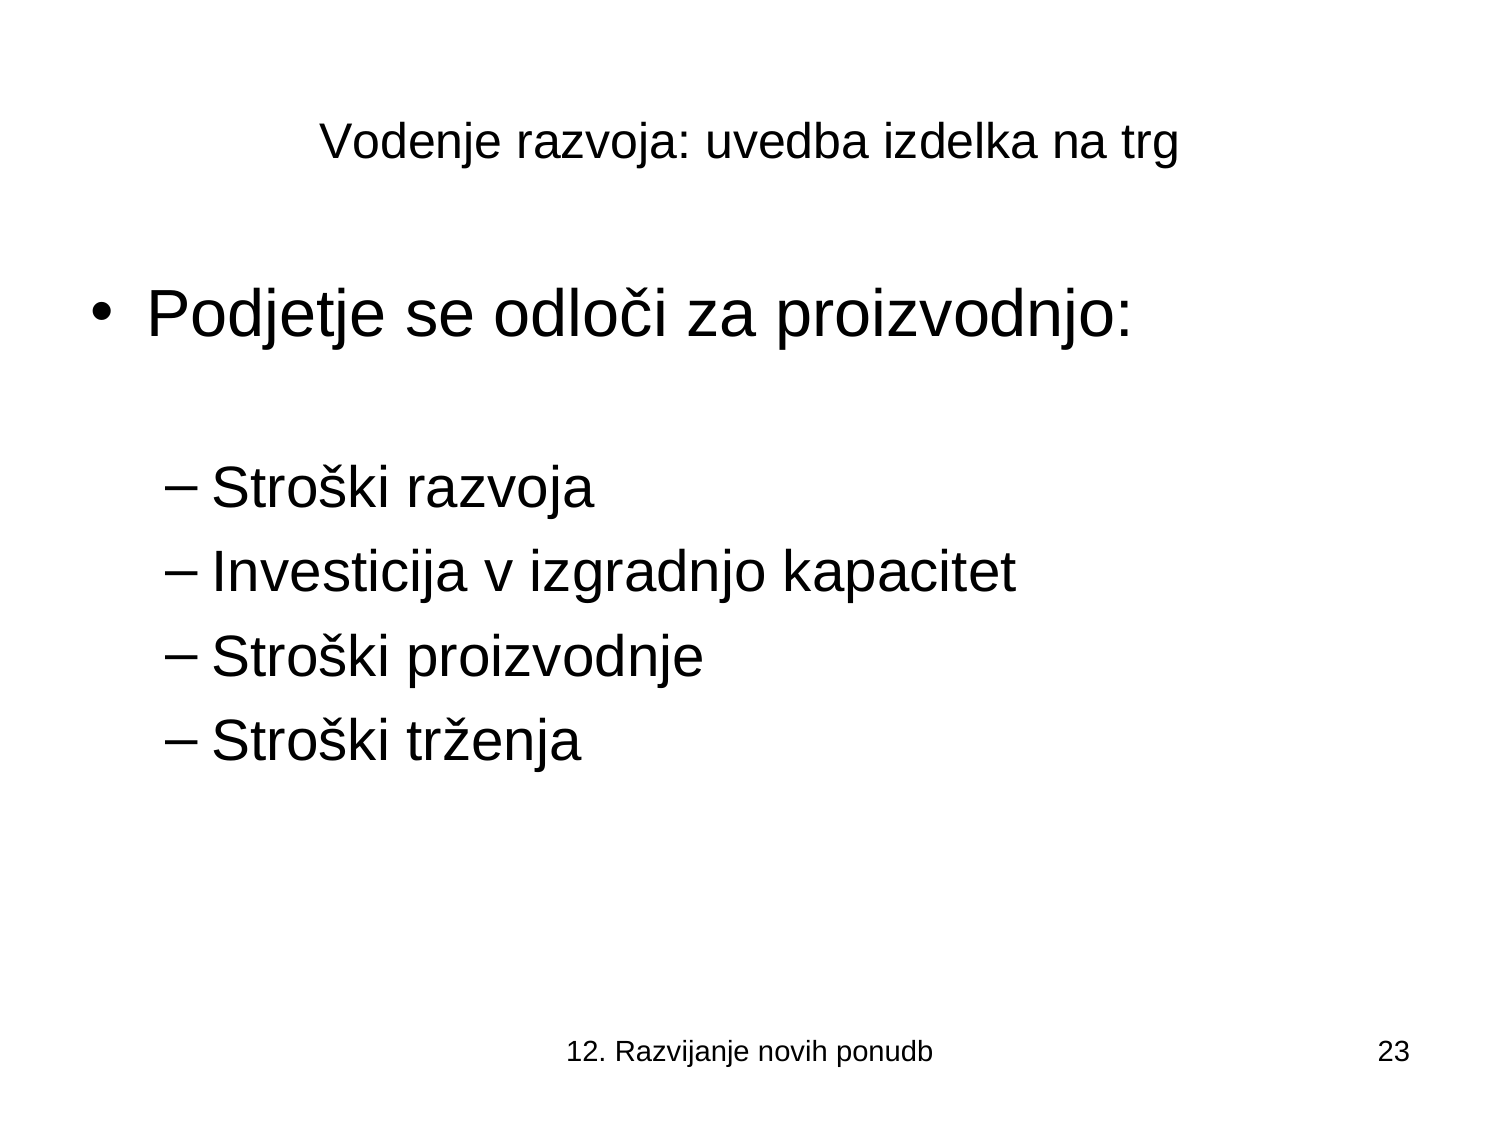

# Vodenje razvoja: uvedba izdelka na trg
Podjetje se odloči za proizvodnjo:
Stroški razvoja
Investicija v izgradnjo kapacitet
Stroški proizvodnje
Stroški trženja
12. Razvijanje novih ponudb